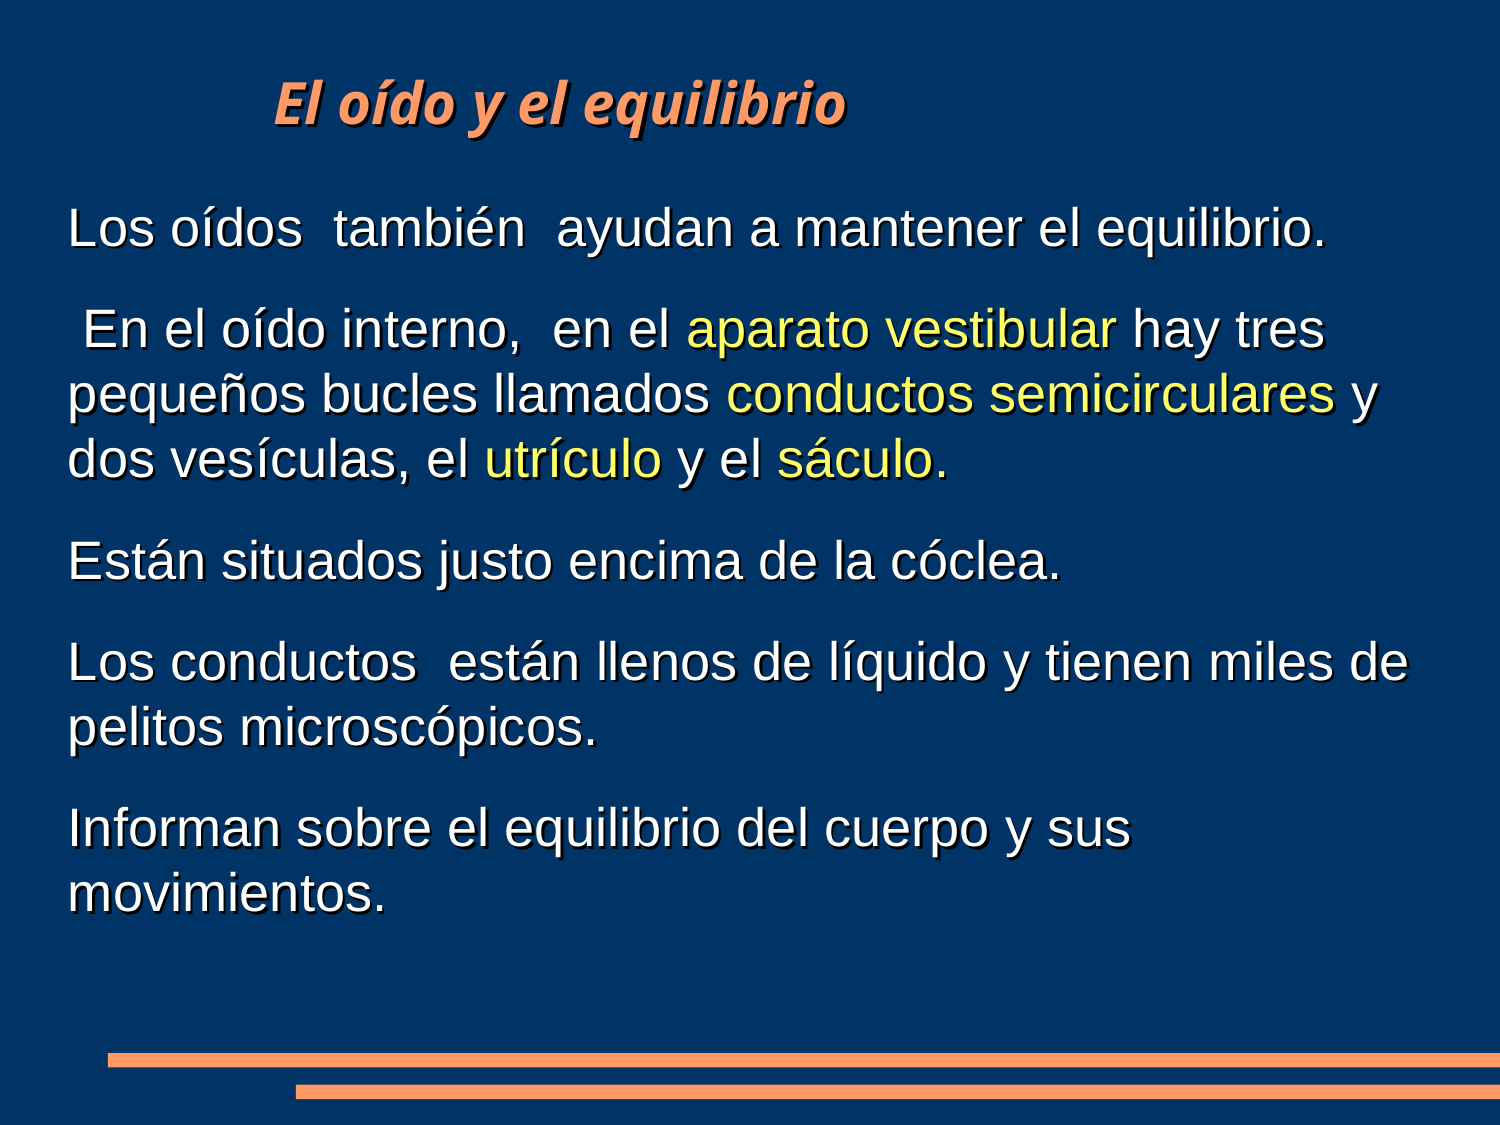

El oído y el equilibrio
Los oídos también ayudan a mantener el equilibrio.
 En el oído interno, en el aparato vestibular hay tres pequeños bucles llamados conductos semicirculares y dos vesículas, el utrículo y el sáculo.
Están situados justo encima de la cóclea.
Los conductos están llenos de líquido y tienen miles de pelitos microscópicos.
Informan sobre el equilibrio del cuerpo y sus movimientos.